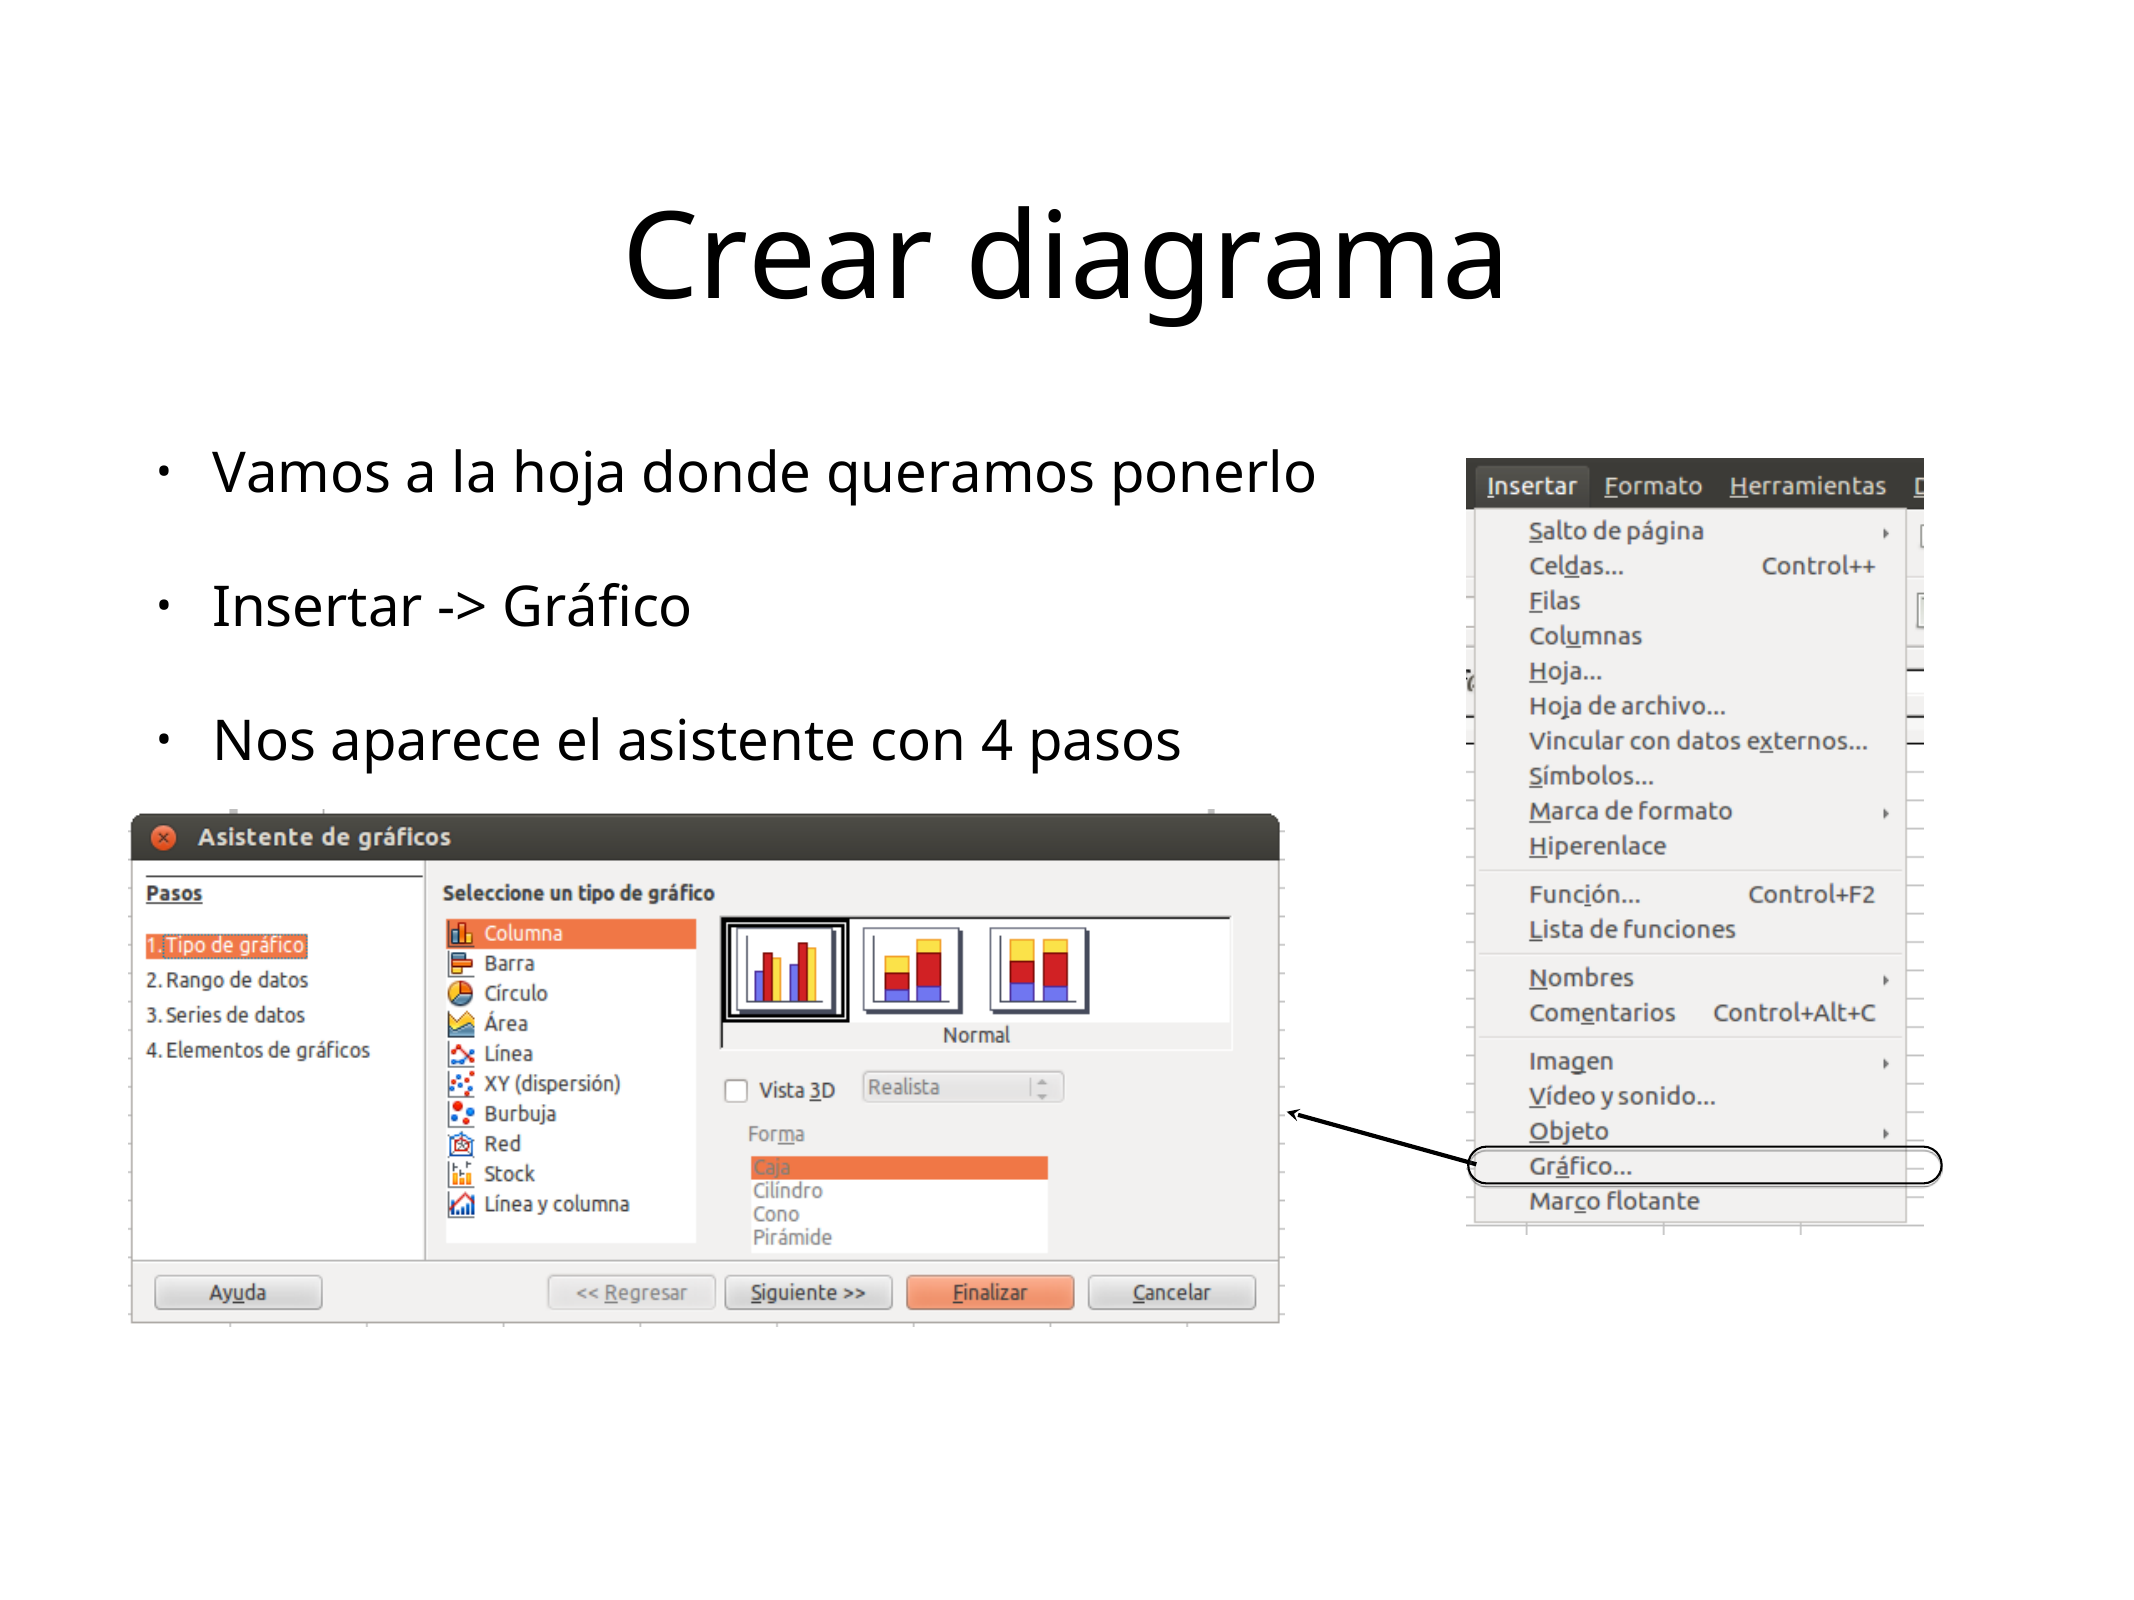

# Crear diagrama
Vamos a la hoja donde queramos ponerlo
Insertar -> Gráfico
Nos aparece el asistente con 4 pasos